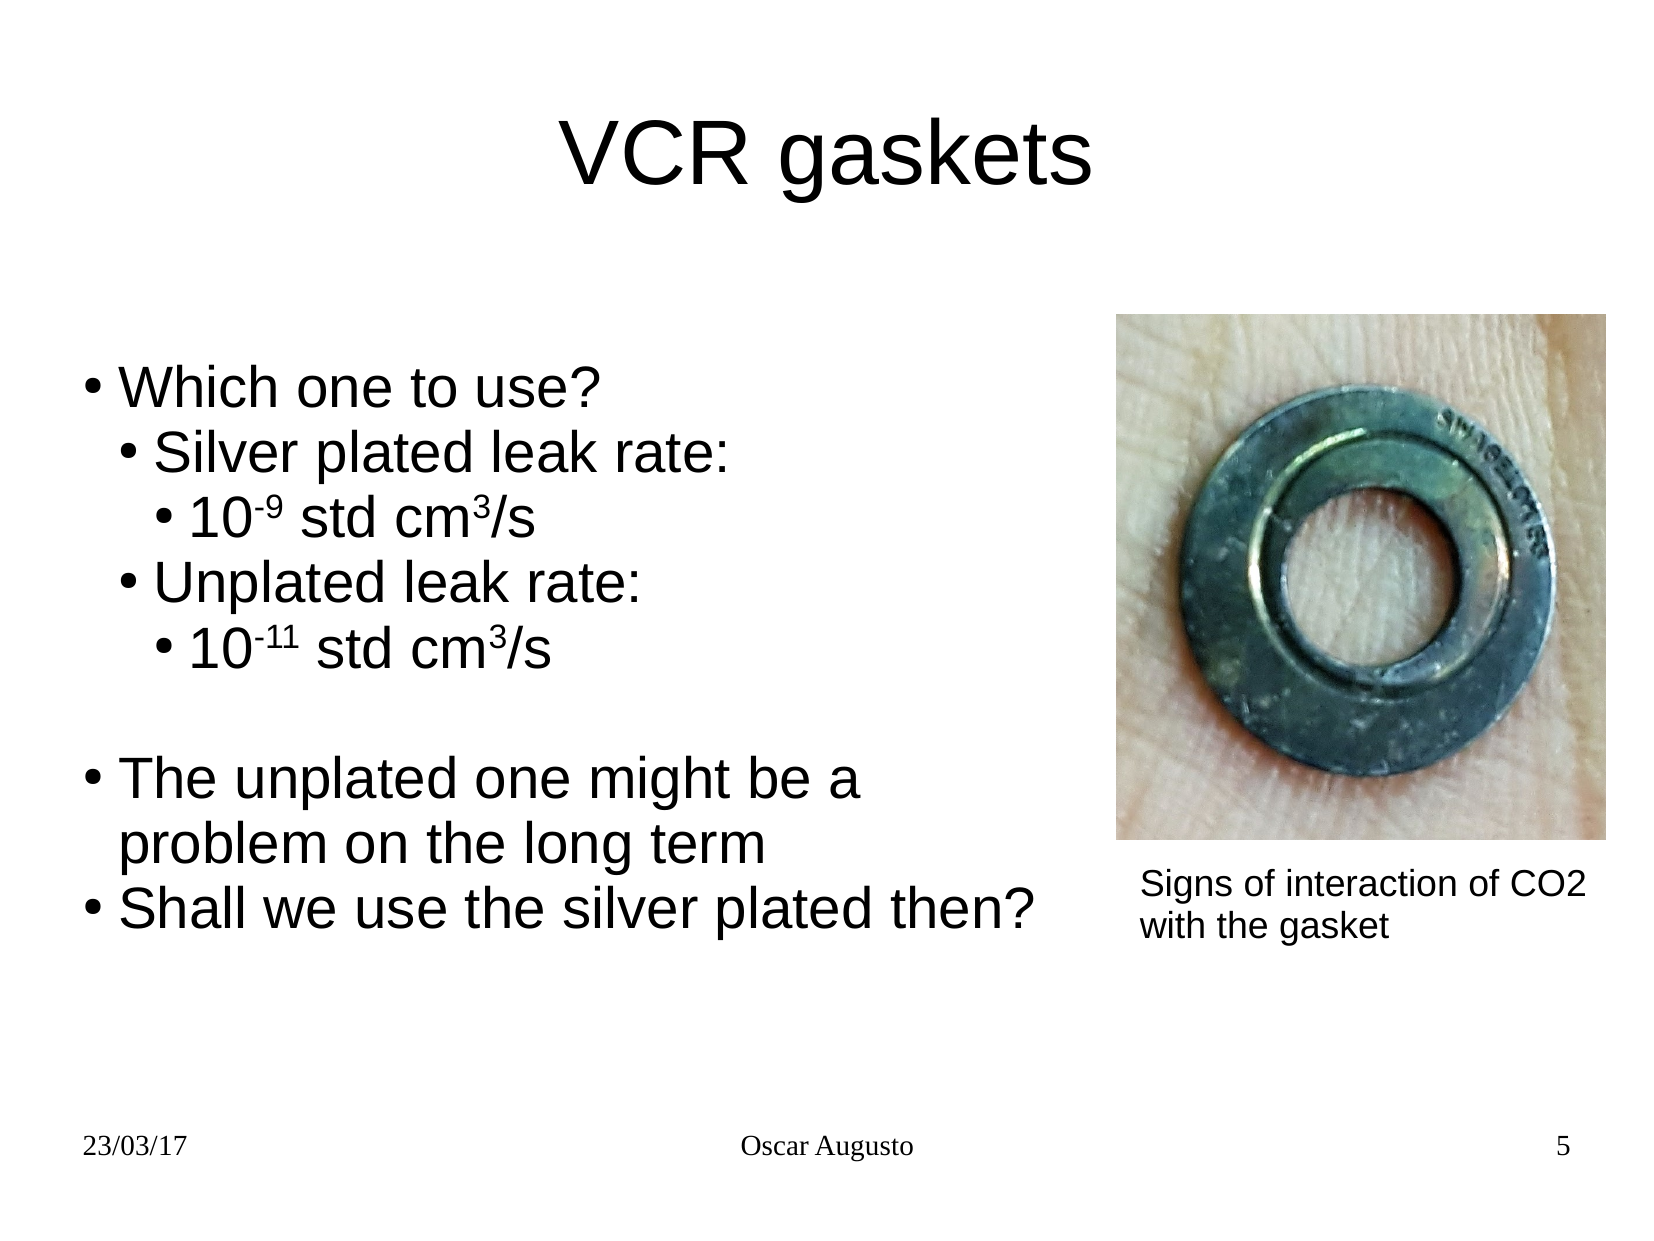

# VCR gaskets
Which one to use?
Silver plated leak rate:
10-9 std cm3/s
Unplated leak rate:
10-11 std cm3/s
The unplated one might be a problem on the long term
Shall we use the silver plated then?
Signs of interaction of CO2 with the gasket
23/03/17
Oscar Augusto
5